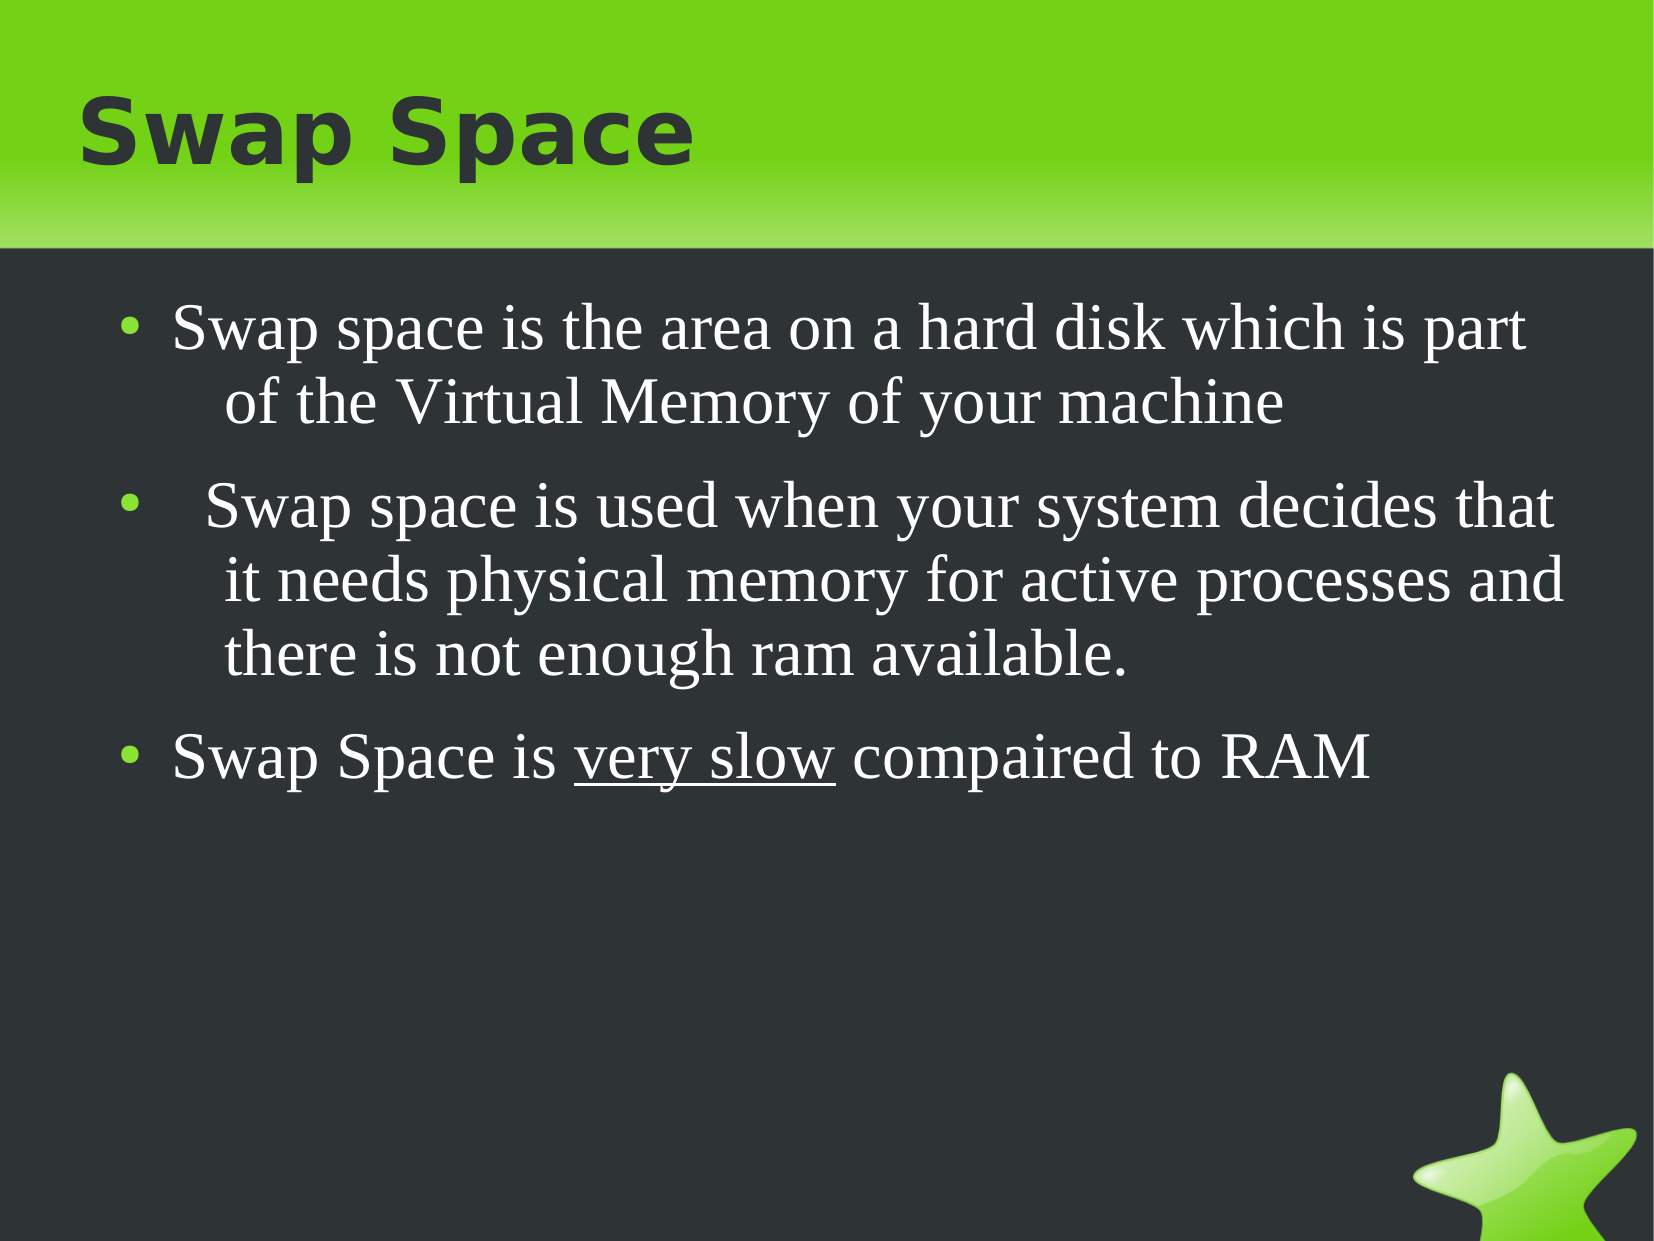

# Swap Space
Swap space is the area on a hard disk which is part of the Virtual Memory of your machine
 Swap space is used when your system decides that it needs physical memory for active processes and there is not enough ram available.
Swap Space is very slow compaired to RAM